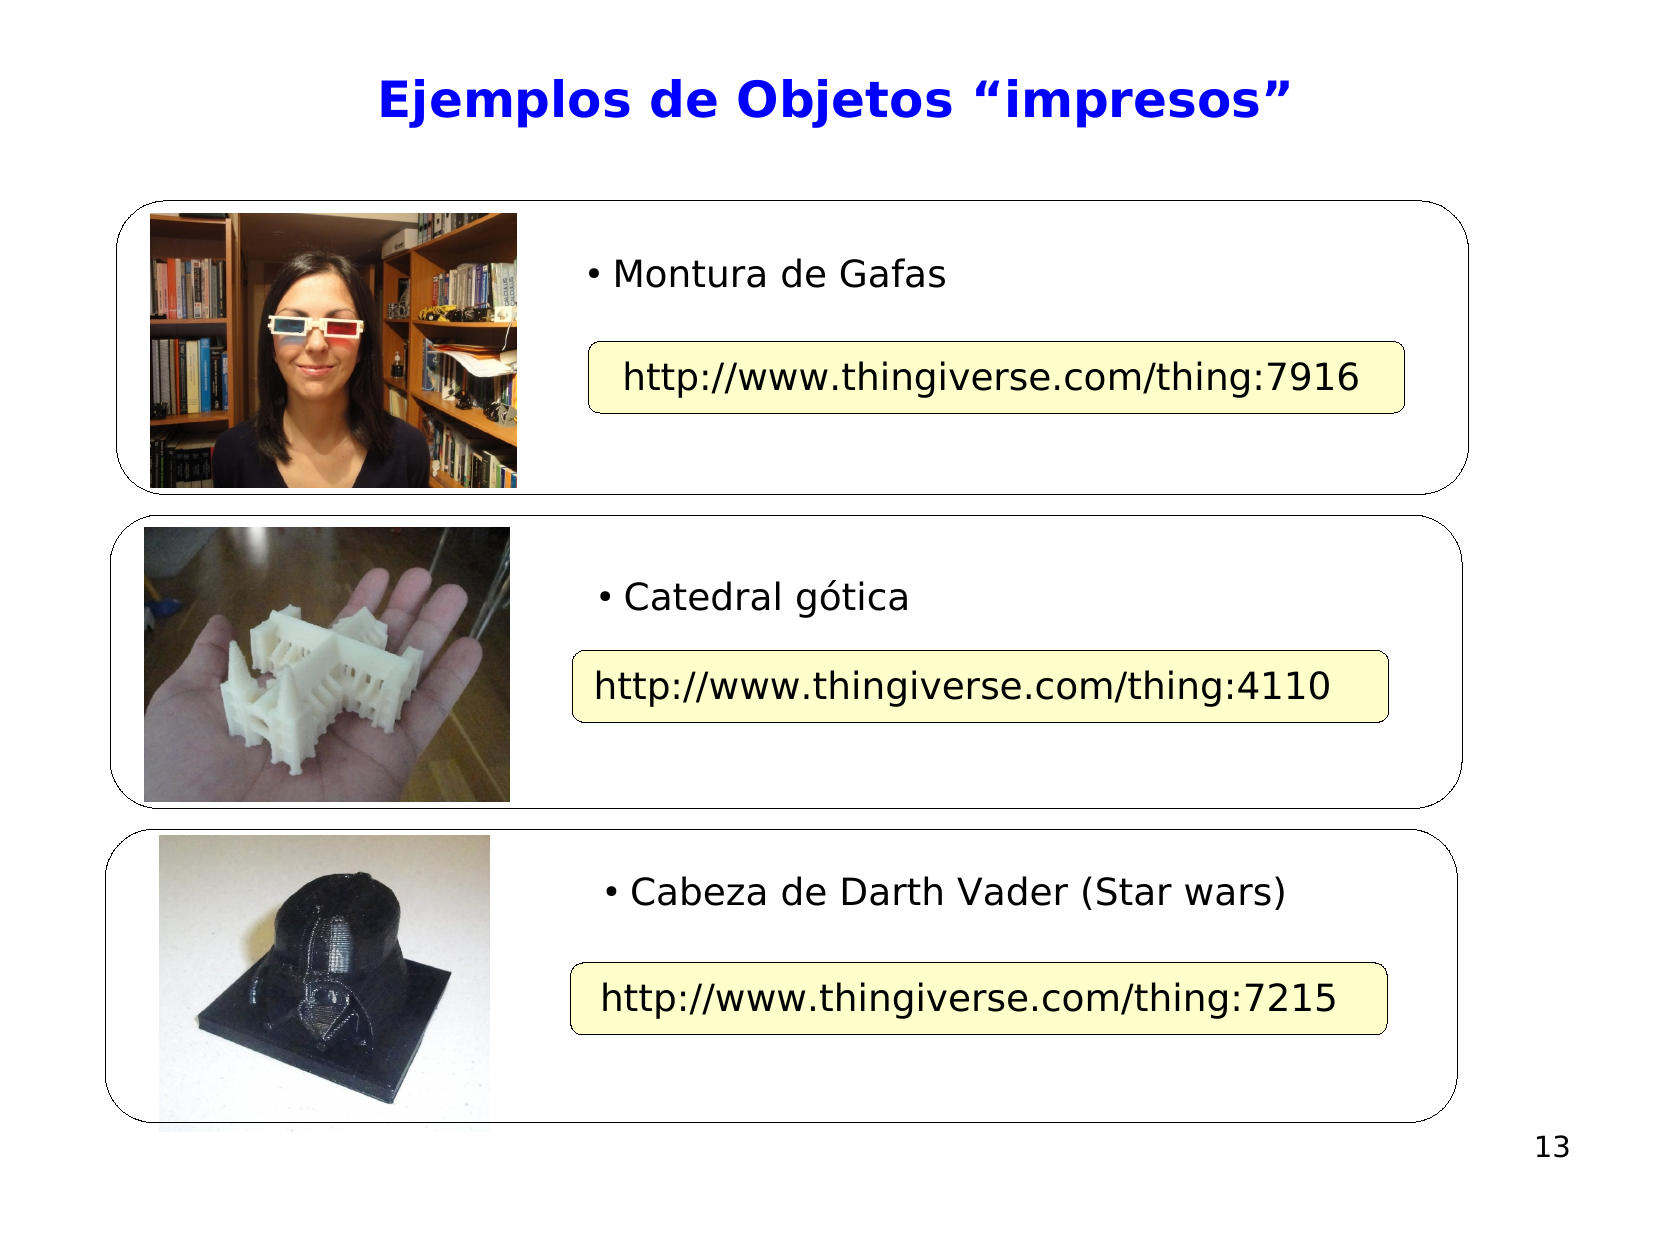

Ejemplos de Objetos “impresos”
 Montura de Gafas
http://www.thingiverse.com/thing:7916
 Catedral gótica
http://www.thingiverse.com/thing:4110
 Cabeza de Darth Vader (Star wars)
http://www.thingiverse.com/thing:7215
13